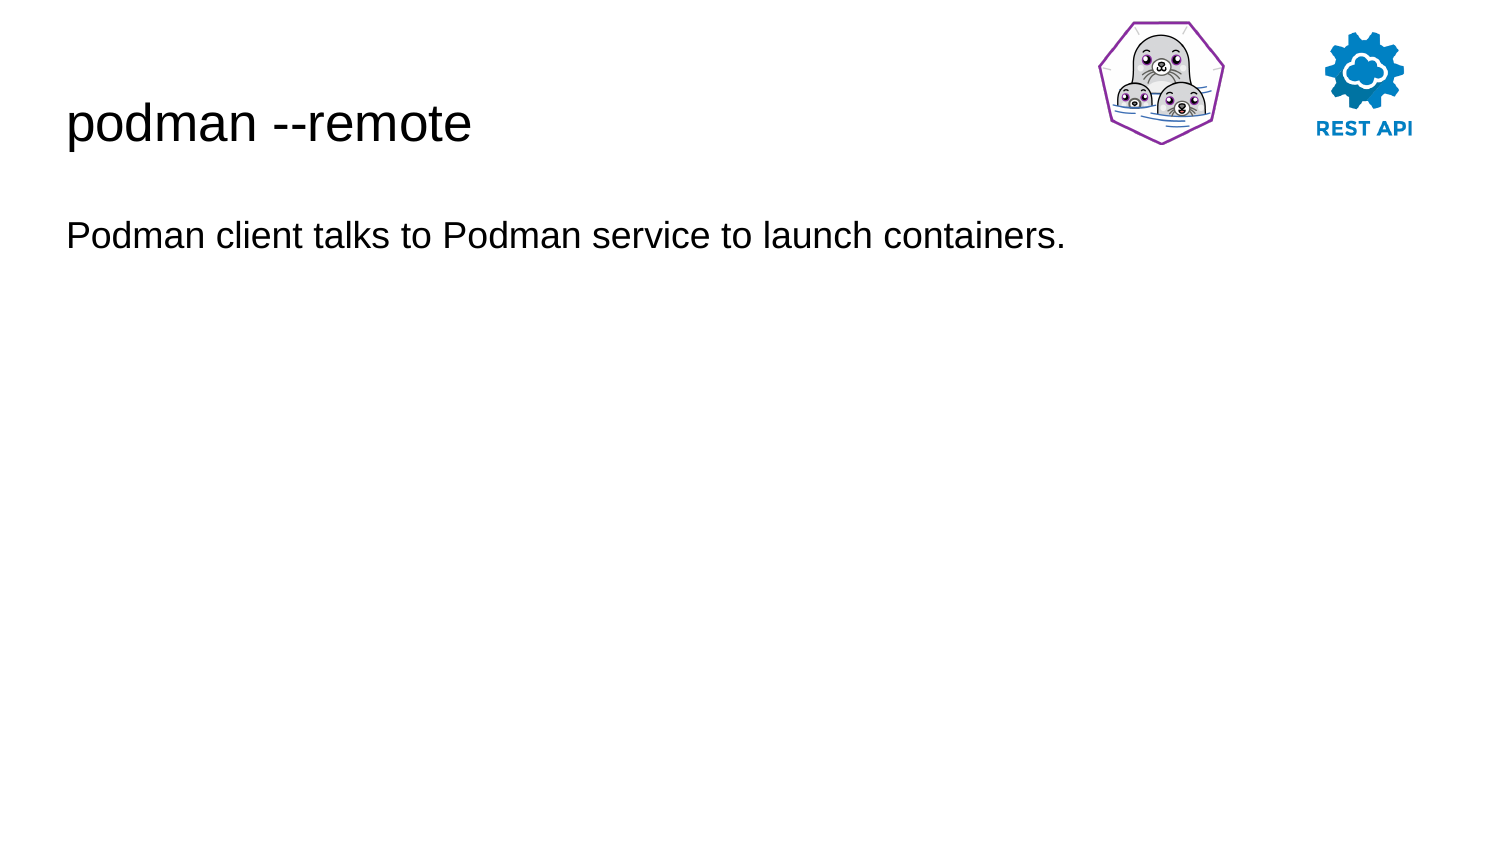

# podman --remote
Podman client talks to Podman service to launch containers.